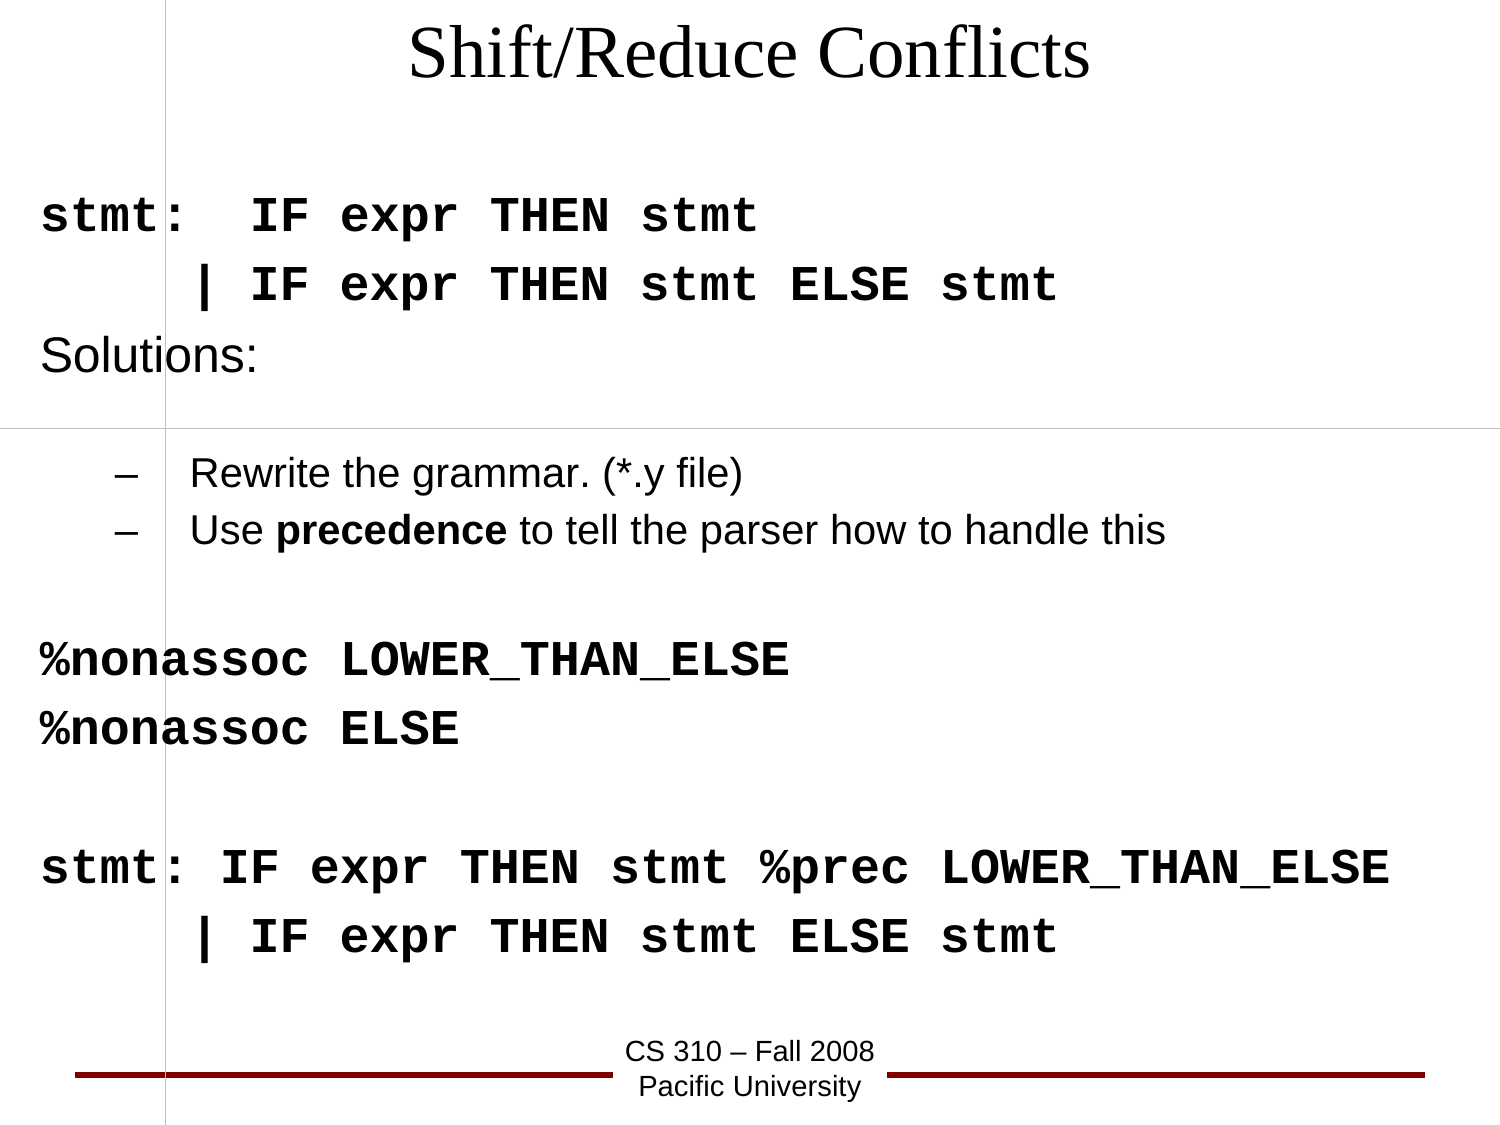

# Shift/Reduce Conflicts
stmt: IF expr THEN stmt
		| IF expr THEN stmt ELSE stmt
Solutions:
	Rewrite the grammar. (*.y file)
	Use precedence to tell the parser how to handle this
%nonassoc LOWER_THAN_ELSE
%nonassoc ELSE
stmt: IF expr THEN stmt %prec LOWER_THAN_ELSE
		| IF expr THEN stmt ELSE stmt